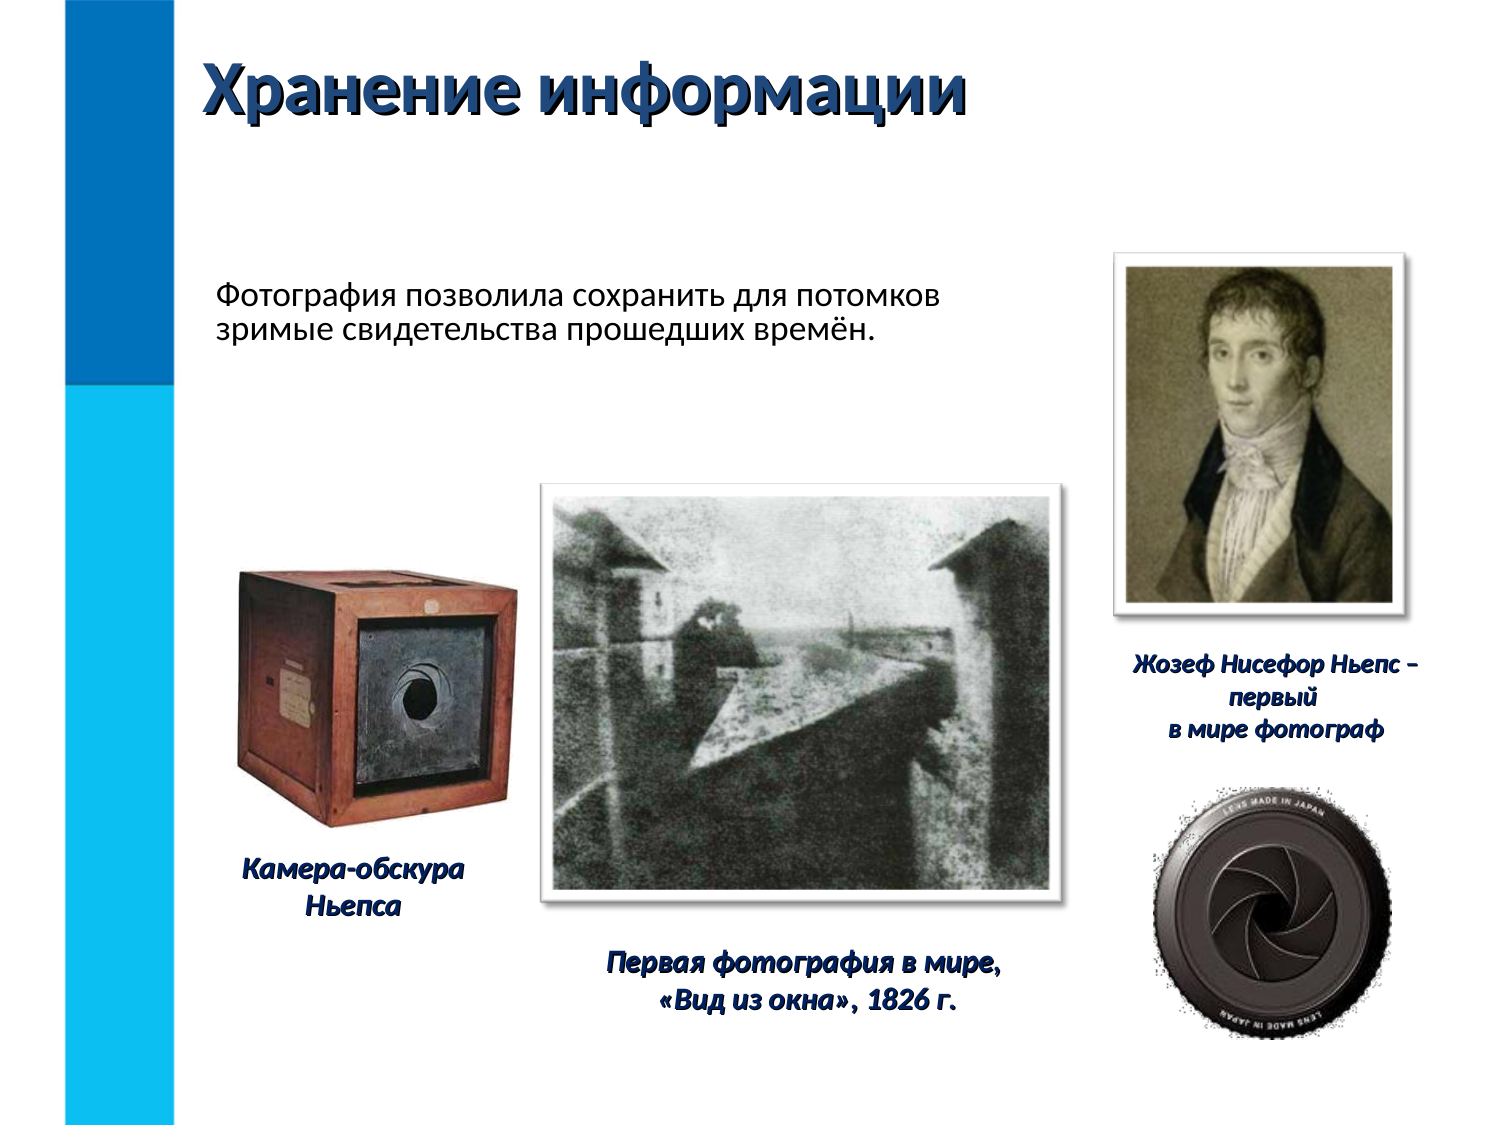

# Хранение информации
Фотография позволила сохранить для потомков зримые свидетельства прошедших времён.
Жозеф Нисефор Ньепс – первый
в мире фотограф
 Камера-обскура
Ньепса
Первая фотография в мире,
«Вид из окна», 1826 г.